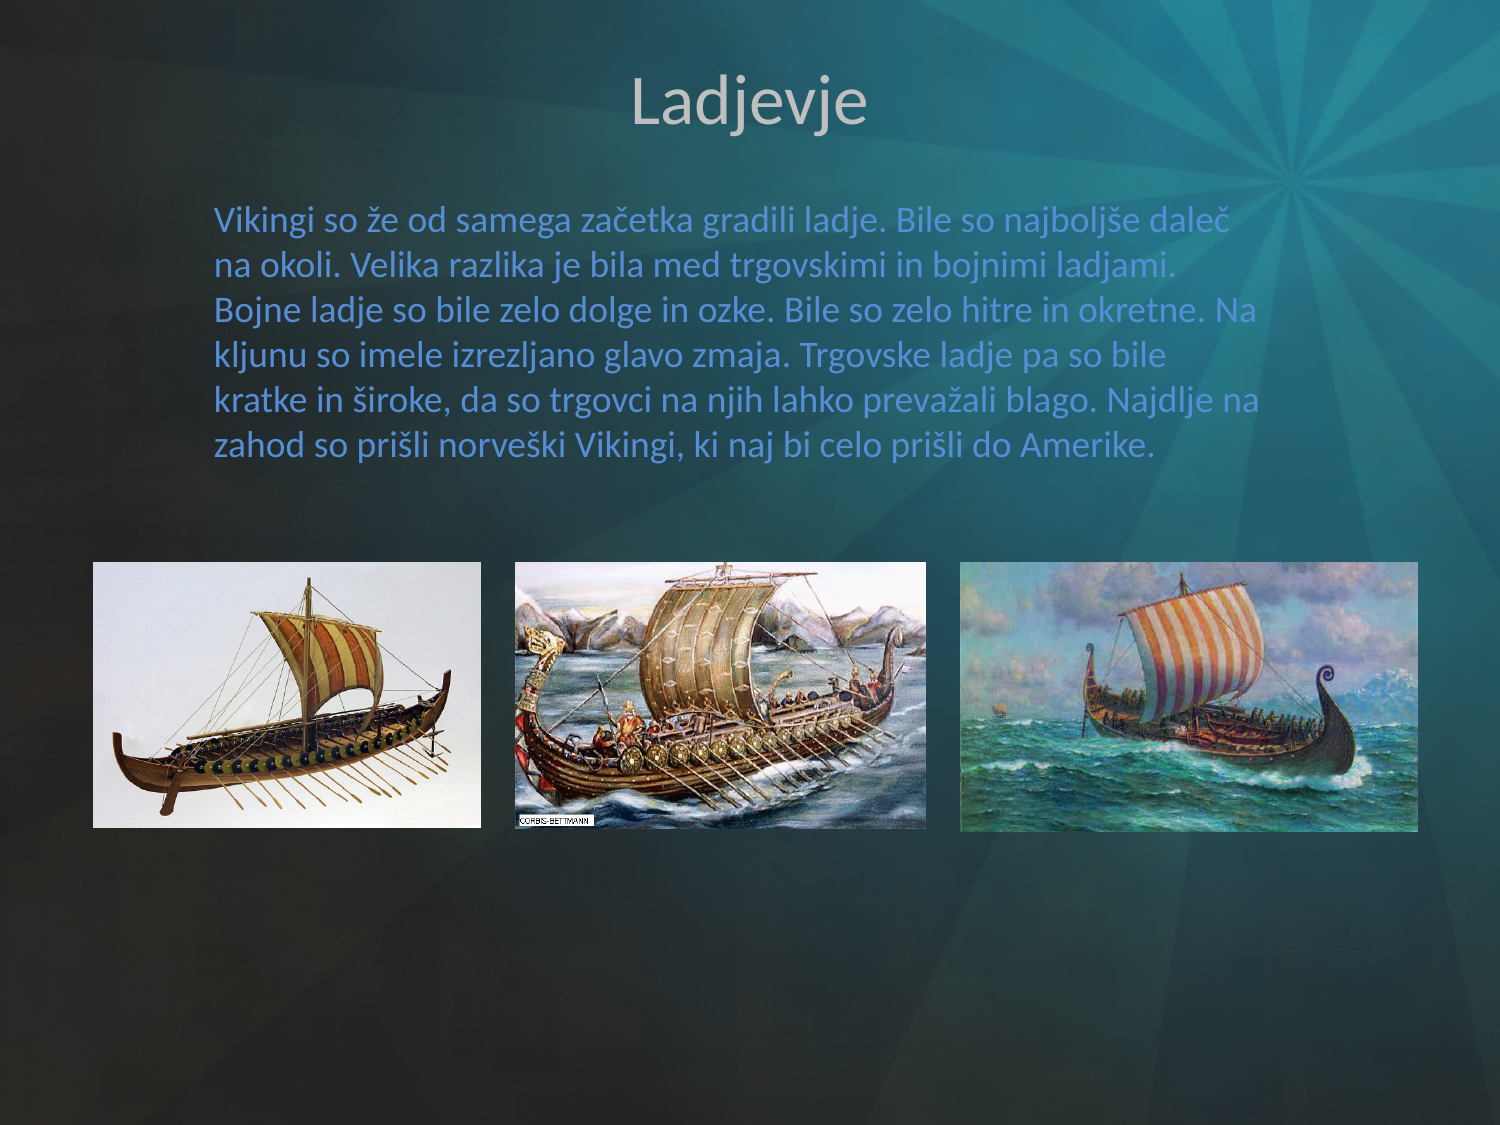

# Ladjevje
Vikingi so že od samega začetka gradili ladje. Bile so najboljše daleč na okoli. Velika razlika je bila med trgovskimi in bojnimi ladjami. Bojne ladje so bile zelo dolge in ozke. Bile so zelo hitre in okretne. Na kljunu so imele izrezljano glavo zmaja. Trgovske ladje pa so bile kratke in široke, da so trgovci na njih lahko prevažali blago. Najdlje na zahod so prišli norveški Vikingi, ki naj bi celo prišli do Amerike.